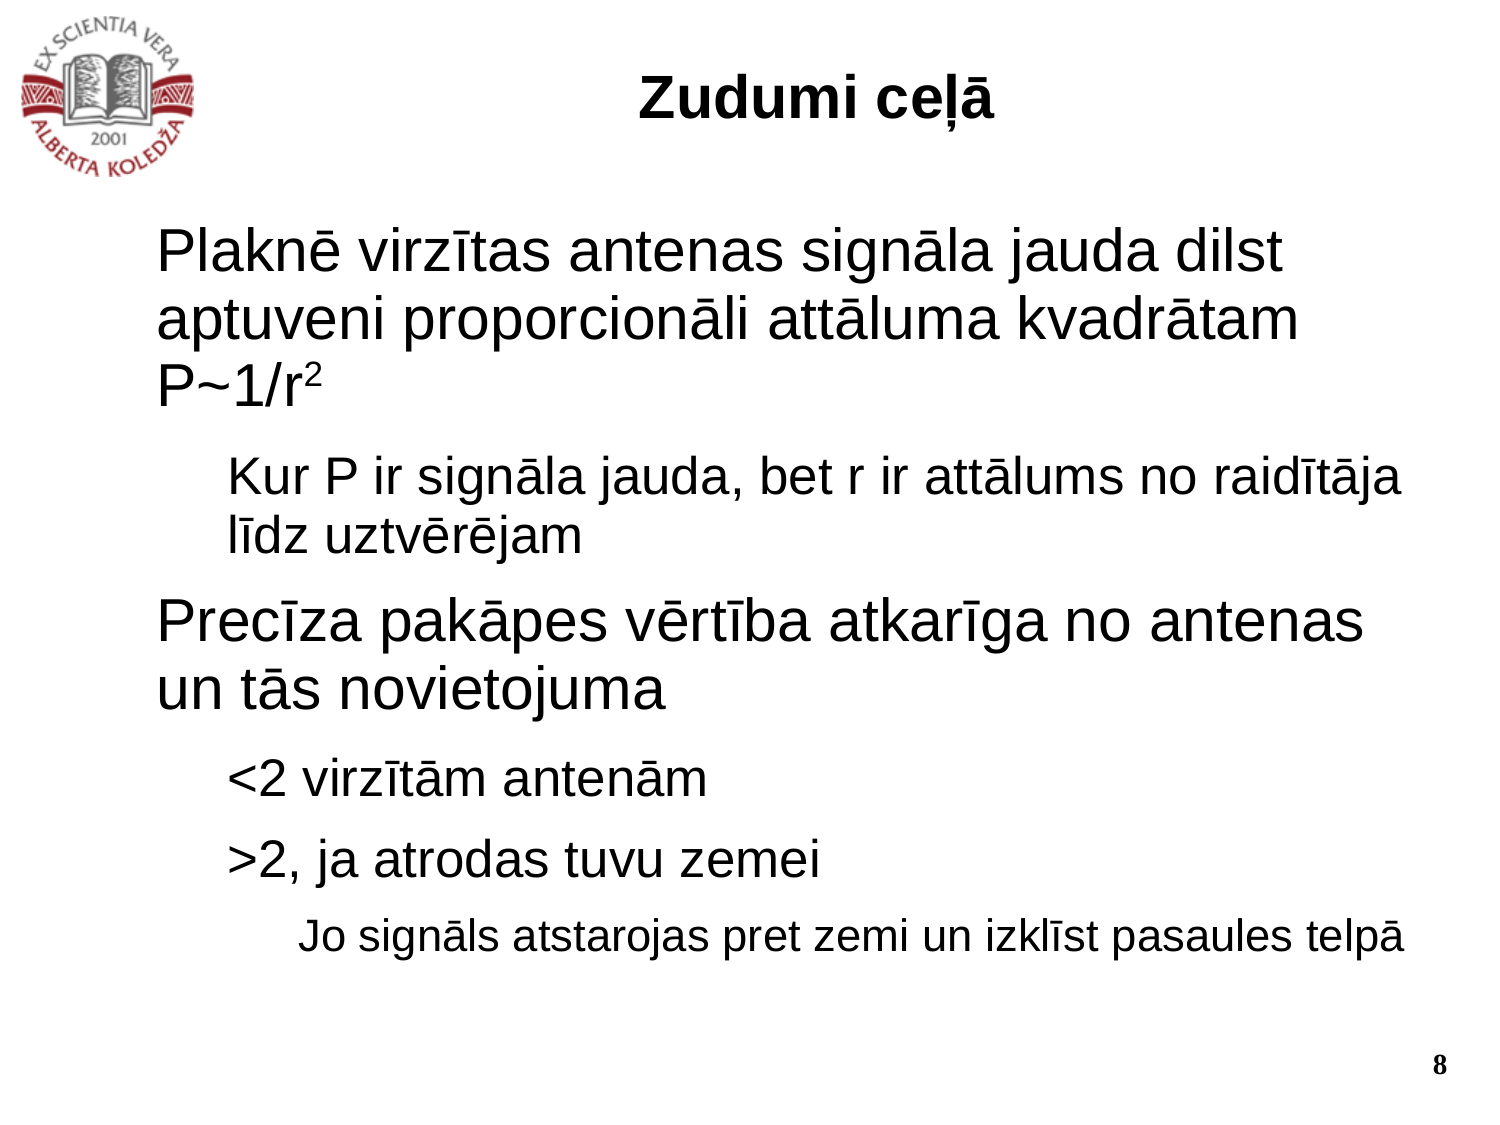

# Zudumi ceļā
Plaknē virzītas antenas signāla jauda dilst aptuveni proporcionāli attāluma kvadrātam P~1/r2
Kur P ir signāla jauda, bet r ir attālums no raidītāja līdz uztvērējam
Precīza pakāpes vērtība atkarīga no antenas un tās novietojuma
<2 virzītām antenām
>2, ja atrodas tuvu zemei
Jo signāls atstarojas pret zemi un izklīst pasaules telpā